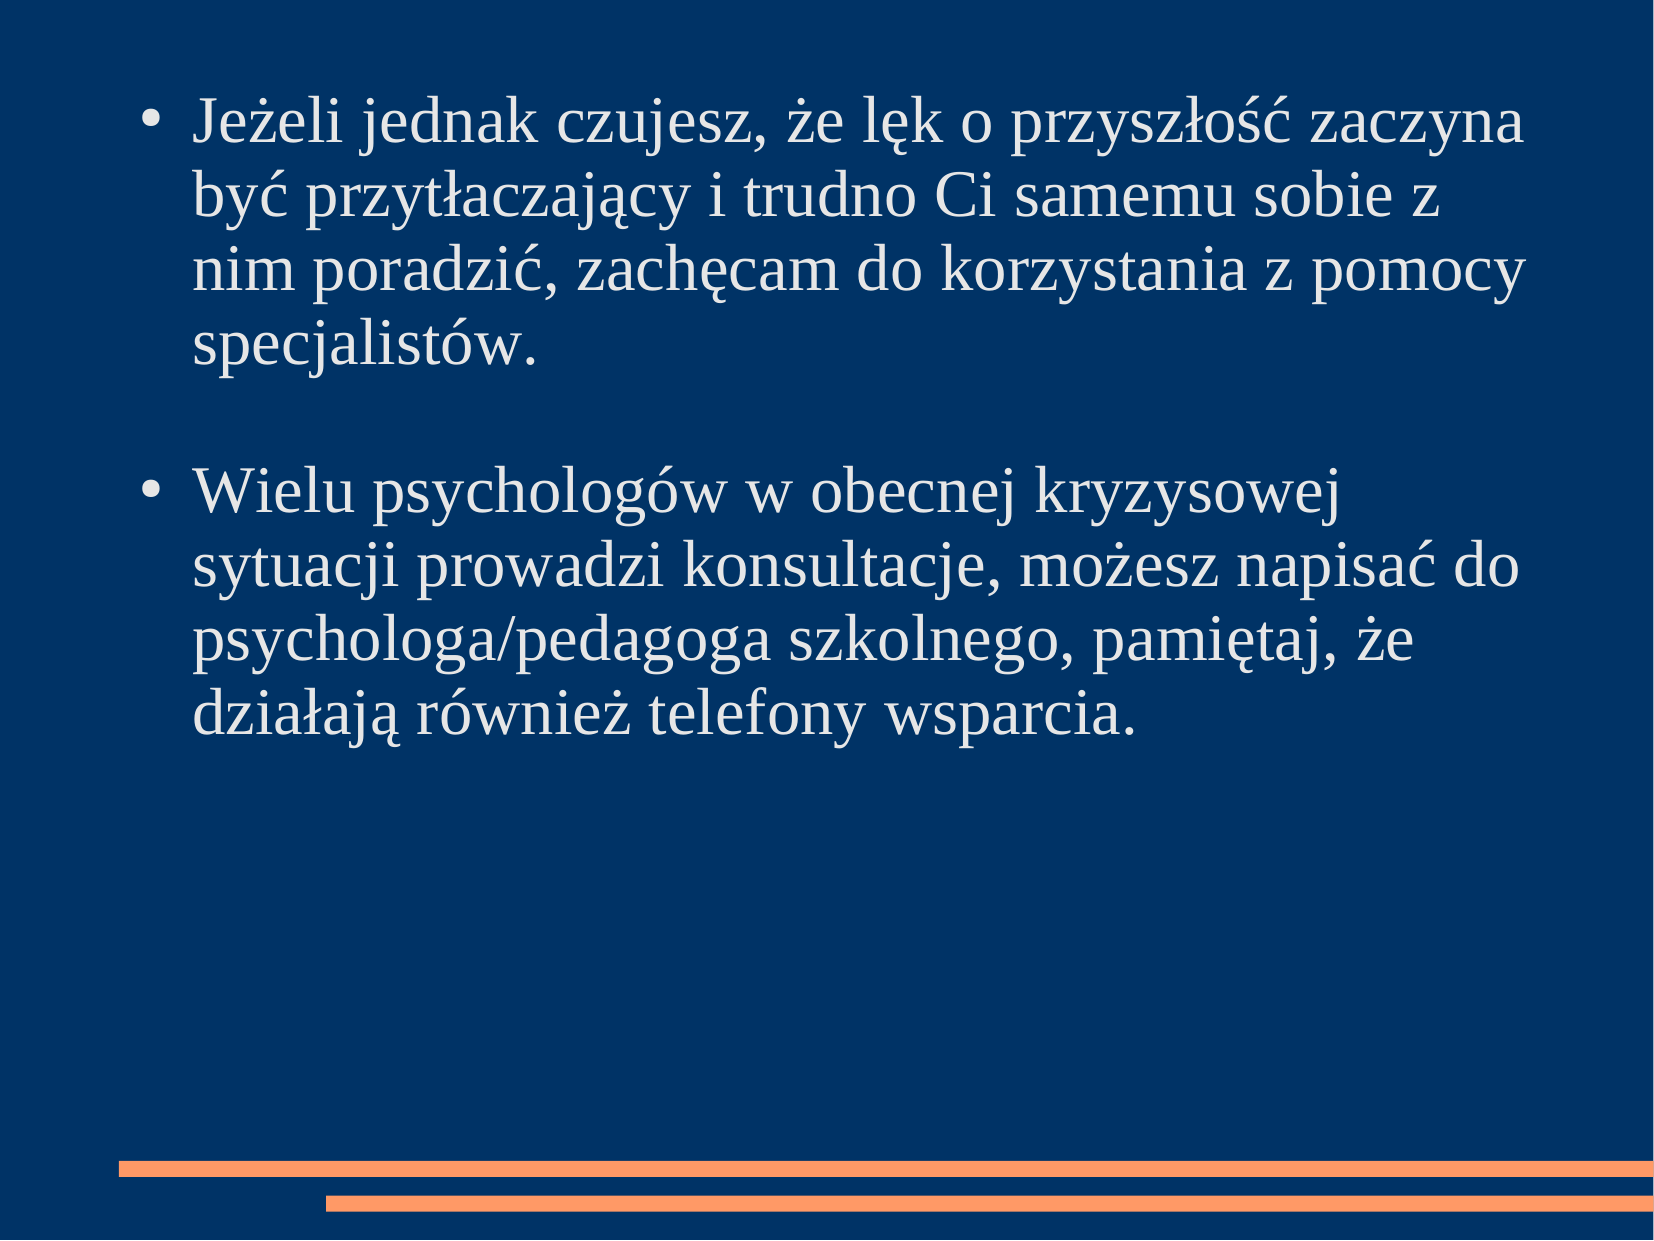

# Jeżeli jednak czujesz, że lęk o przyszłość zaczyna być przytłaczający i trudno Ci samemu sobie z nim poradzić, zachęcam do korzystania z pomocy specjalistów.
Wielu psychologów w obecnej kryzysowej sytuacji prowadzi konsultacje, możesz napisać do psychologa/pedagoga szkolnego, pamiętaj, że działają również telefony wsparcia.